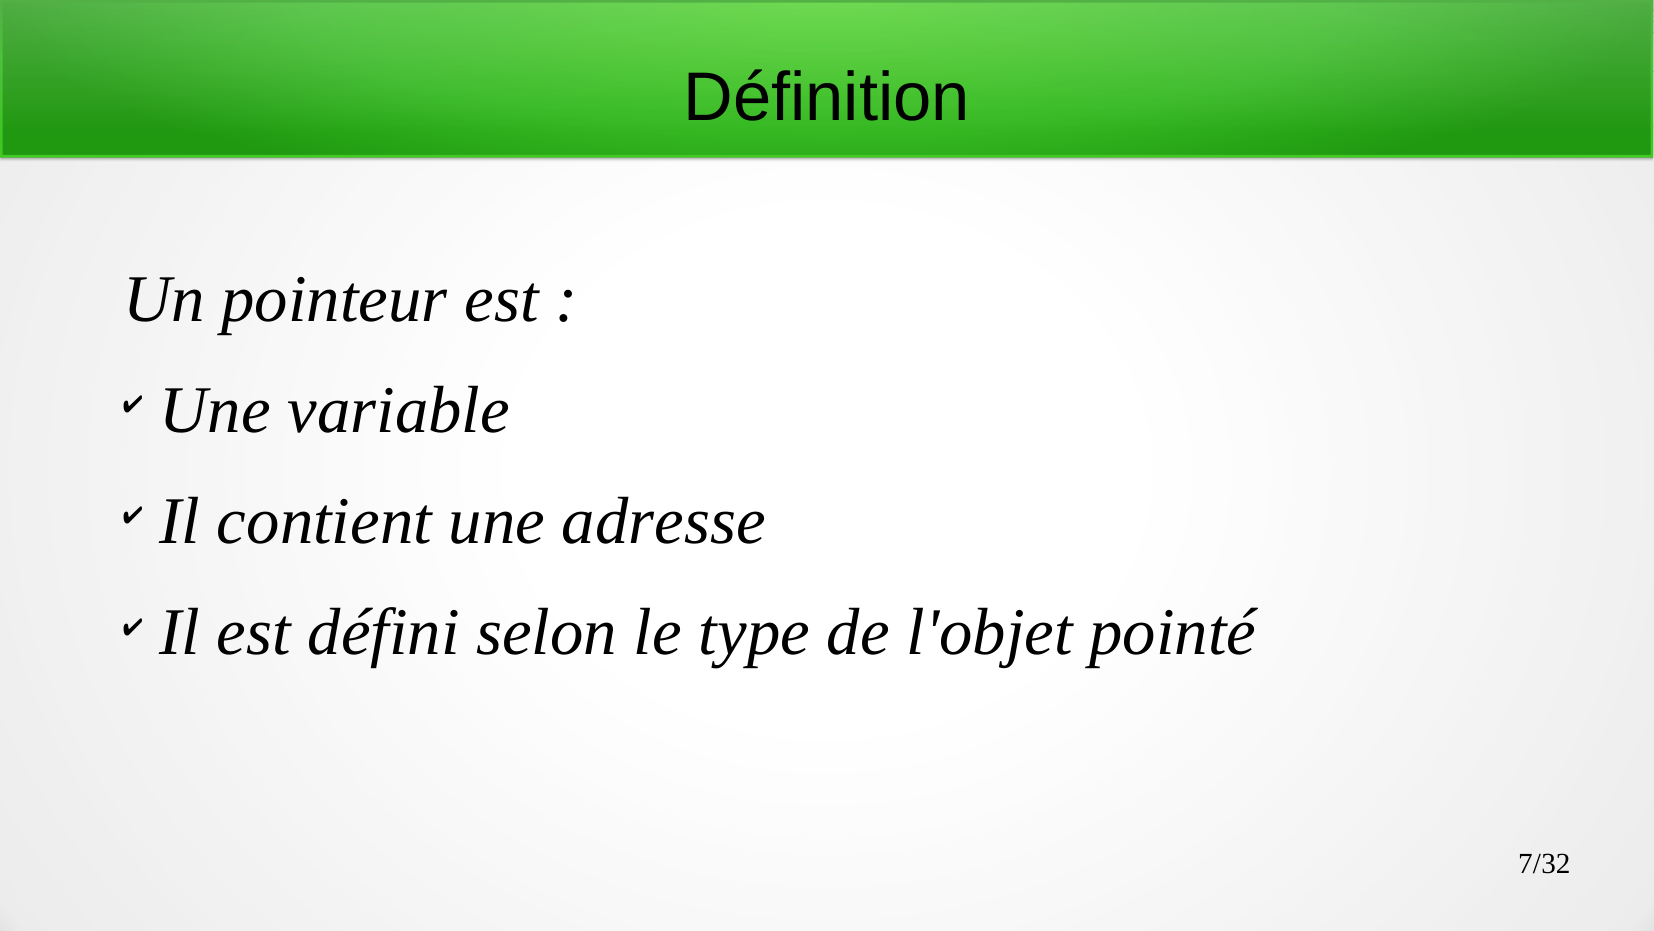

# Définition
Un pointeur est :
 Une variable
 Il contient une adresse
 Il est défini selon le type de l'objet pointé
7